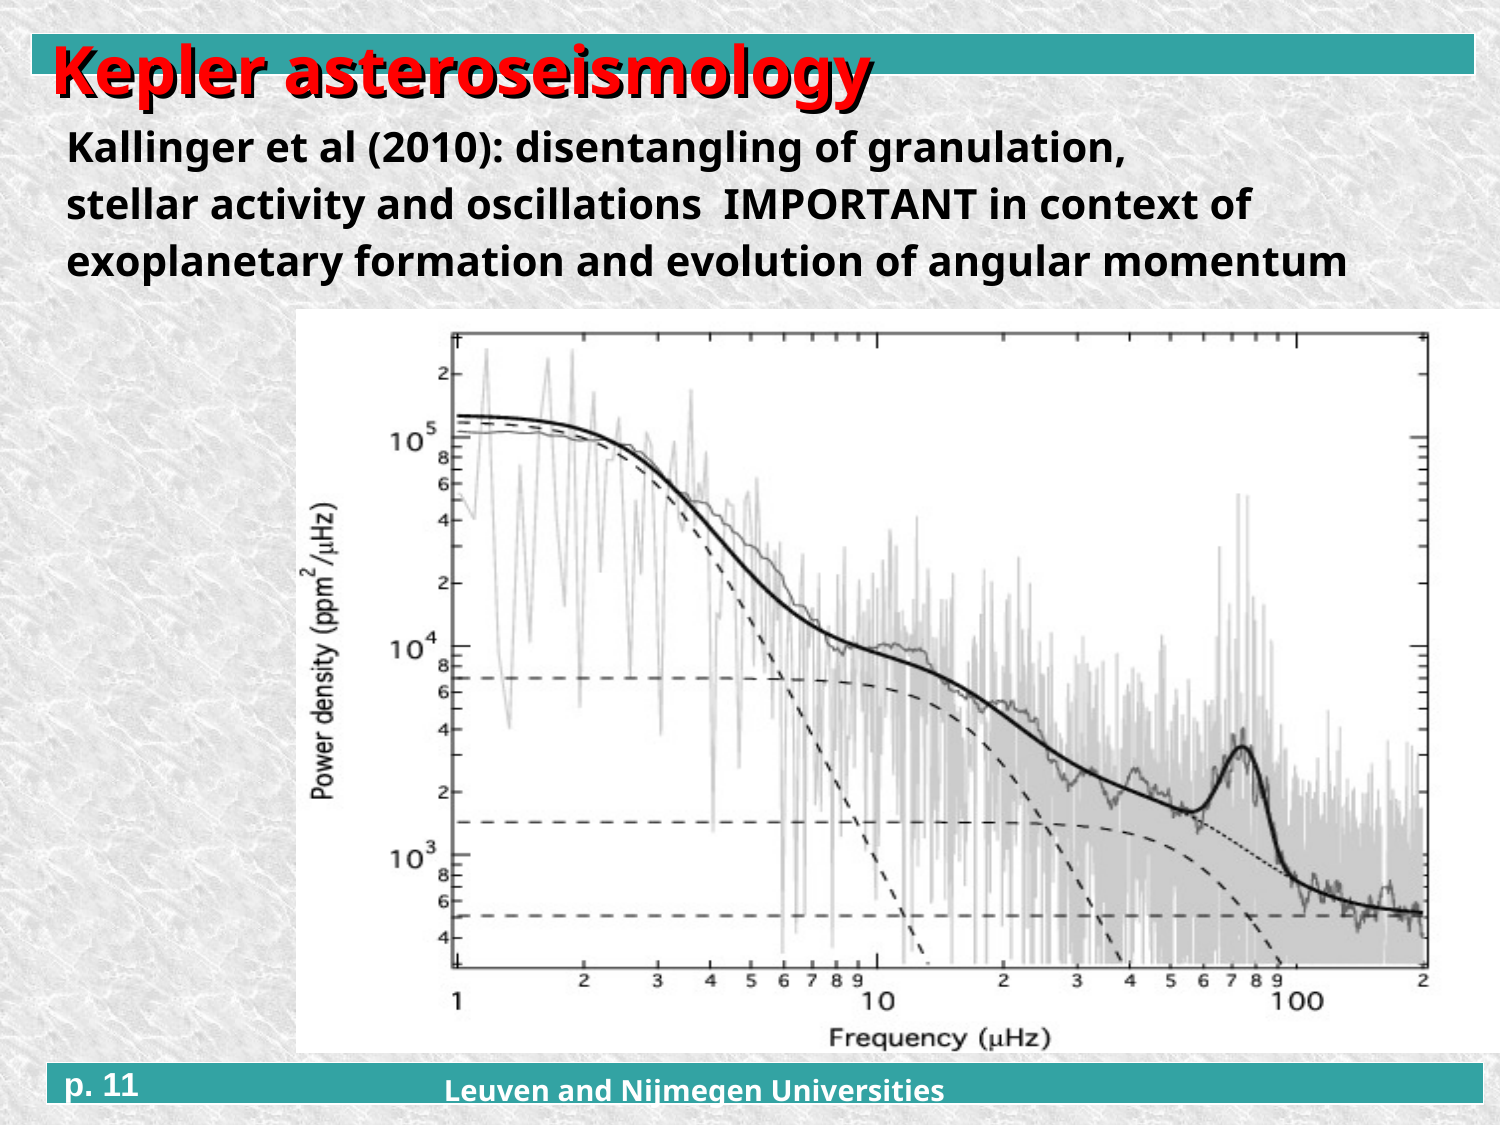

# Kepler asteroseismology
Kallinger et al (2010): disentangling of granulation,
stellar activity and oscillations IMPORTANT in context of
exoplanetary formation and evolution of angular momentum